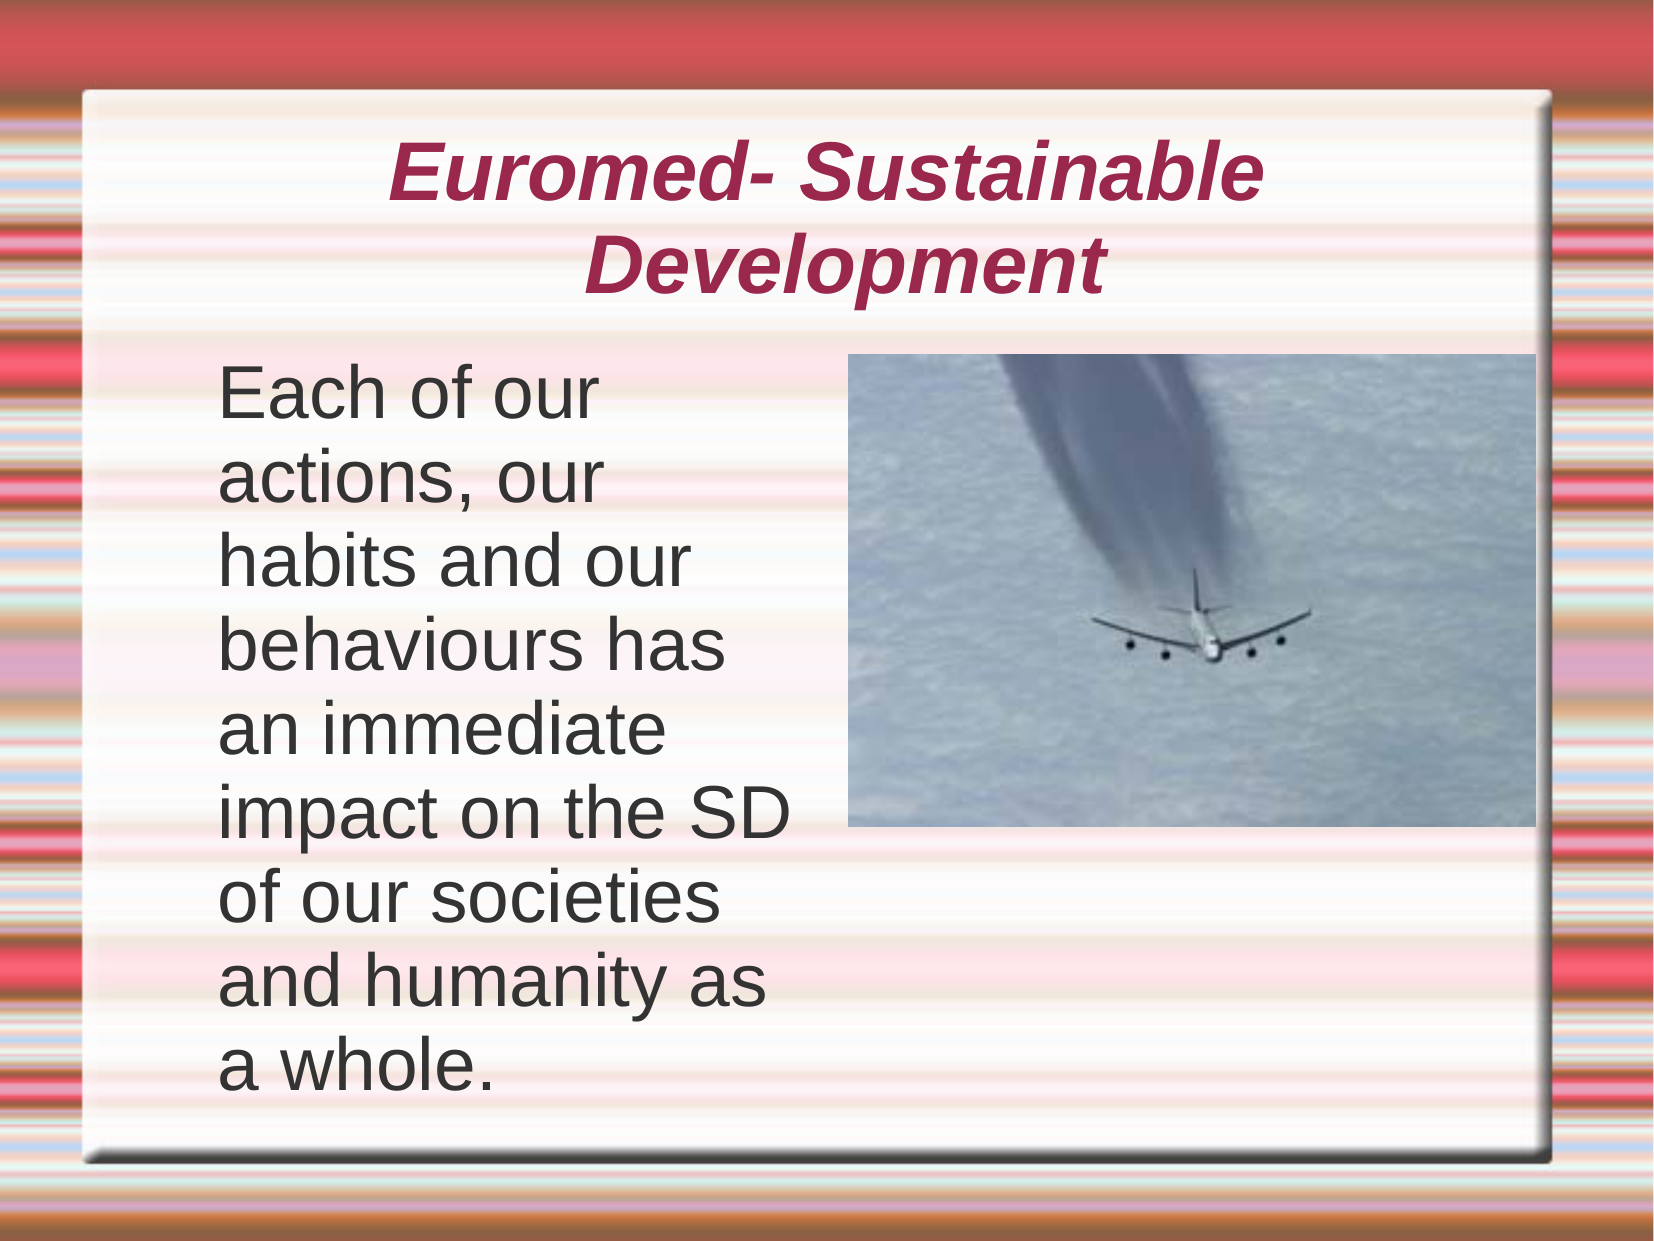

# Euromed- Sustainable Development
Each of our actions, our habits and our behaviours has an immediate
impact on the SD of our societies and humanity as a whole.